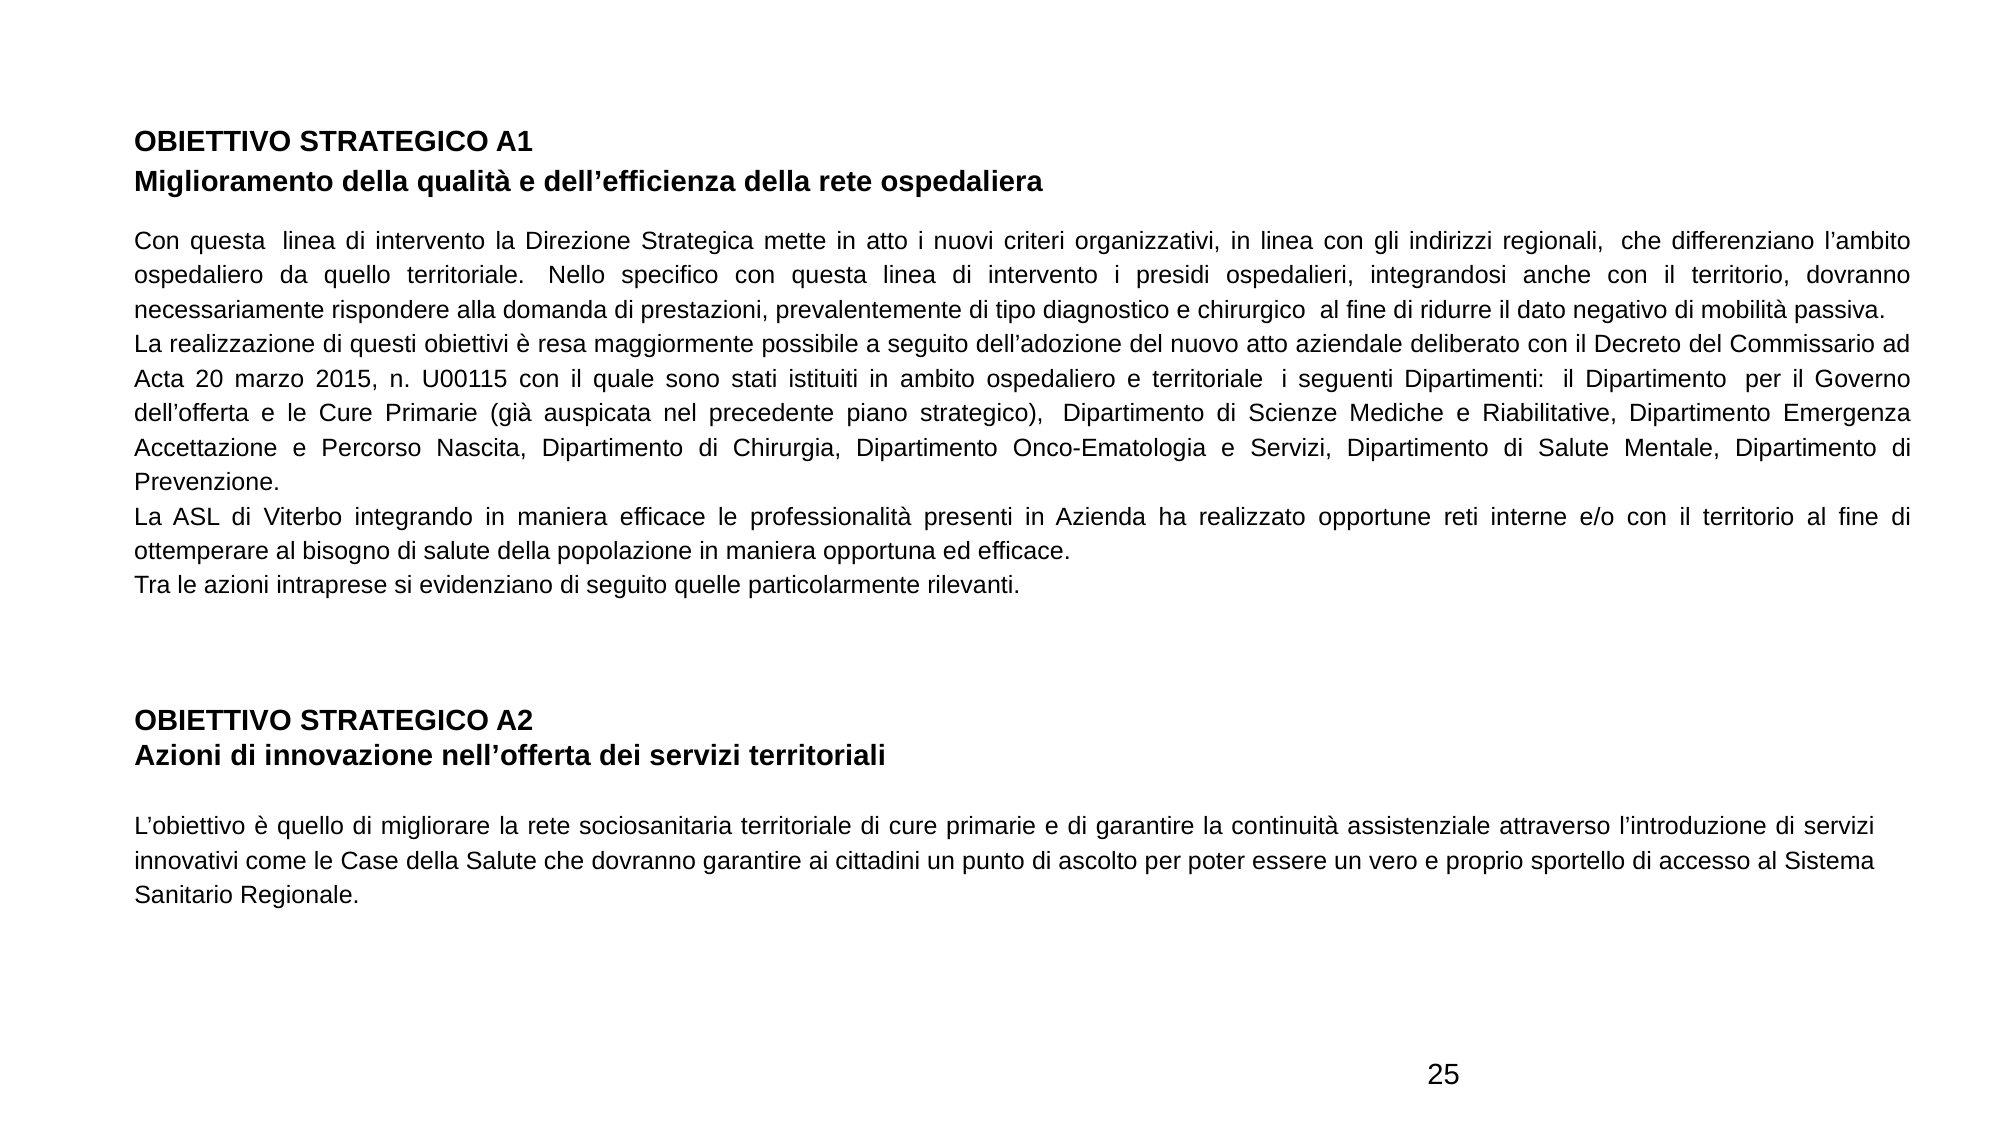

OBIETTIVO STRATEGICO A1
Miglioramento della qualità e dell’efficienza della rete ospedaliera
Con questa  linea di intervento la Direzione Strategica mette in atto i nuovi criteri organizzativi, in linea con gli indirizzi regionali,  che differenziano l’ambito ospedaliero da quello territoriale.  Nello specifico con questa linea di intervento i presidi ospedalieri, integrandosi anche con il territorio, dovranno necessariamente rispondere alla domanda di prestazioni, prevalentemente di tipo diagnostico e chirurgico  al fine di ridurre il dato negativo di mobilità passiva.
La realizzazione di questi obiettivi è resa maggiormente possibile a seguito dell’adozione del nuovo atto aziendale deliberato con il Decreto del Commissario ad Acta 20 marzo 2015, n. U00115 con il quale sono stati istituiti in ambito ospedaliero e territoriale  i seguenti Dipartimenti:  il Dipartimento  per il Governo dell’offerta e le Cure Primarie (già auspicata nel precedente piano strategico),  Dipartimento di Scienze Mediche e Riabilitative, Dipartimento Emergenza Accettazione e Percorso Nascita, Dipartimento di Chirurgia, Dipartimento Onco-Ematologia e Servizi, Dipartimento di Salute Mentale, Dipartimento di Prevenzione.
La ASL di Viterbo integrando in maniera efficace le professionalità presenti in Azienda ha realizzato opportune reti interne e/o con il territorio al fine di ottemperare al bisogno di salute della popolazione in maniera opportuna ed efficace.
Tra le azioni intraprese si evidenziano di seguito quelle particolarmente rilevanti.
OBIETTIVO STRATEGICO A2
Azioni di innovazione nell’offerta dei servizi territoriali
L’obiettivo è quello di migliorare la rete sociosanitaria territoriale di cure primarie e di garantire la continuità assistenziale attraverso l’introduzione di servizi innovativi come le Case della Salute che dovranno garantire ai cittadini un punto di ascolto per poter essere un vero e proprio sportello di accesso al Sistema Sanitario Regionale.